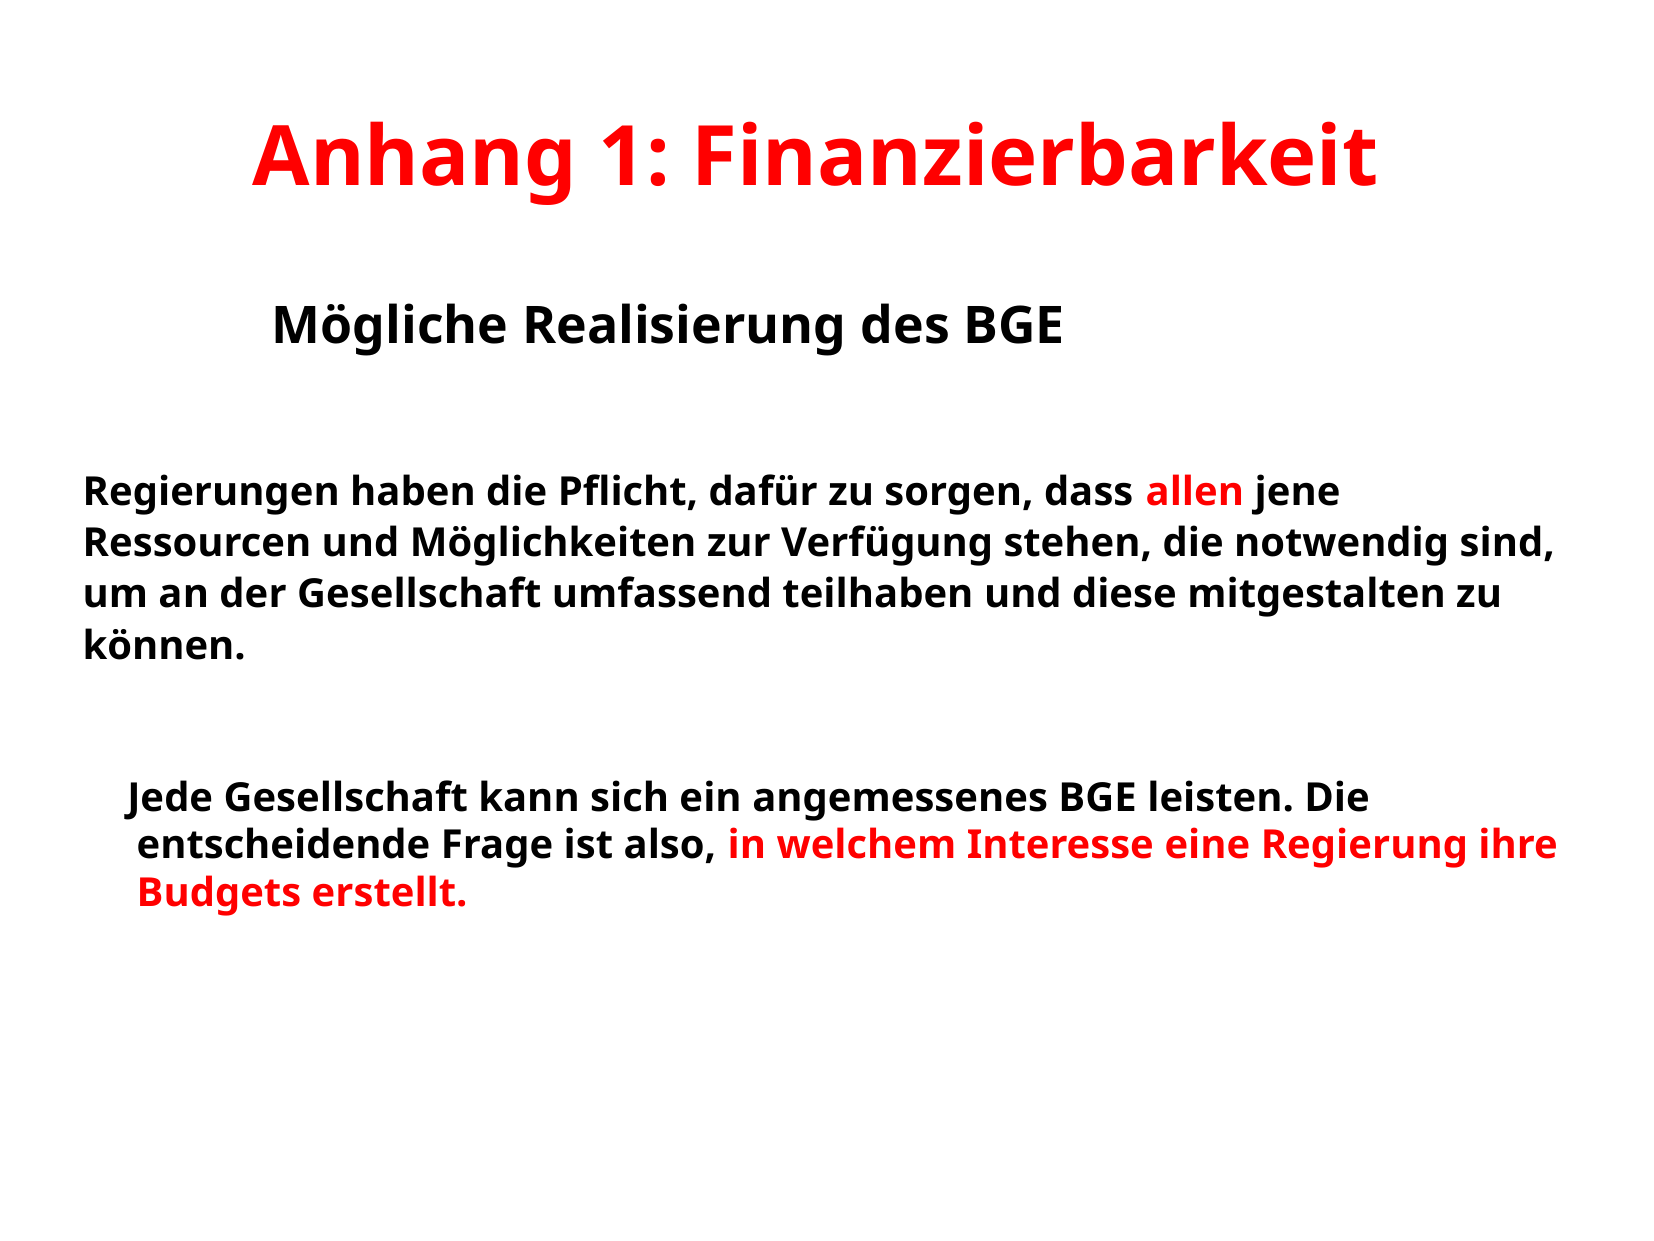

# Anhang 1: Finanzierbarkeit
 Mögliche Realisierung des BGE
Regierungen haben die Pflicht, dafür zu sorgen, dass allen jene Ressourcen und Möglichkeiten zur Verfügung stehen, die notwendig sind, um an der Gesellschaft umfassend teilhaben und diese mitgestalten zu können.
 Jede Gesellschaft kann sich ein angemessenes BGE leisten. Die entscheidende Frage ist also, in welchem Interesse eine Regierung ihre Budgets erstellt.